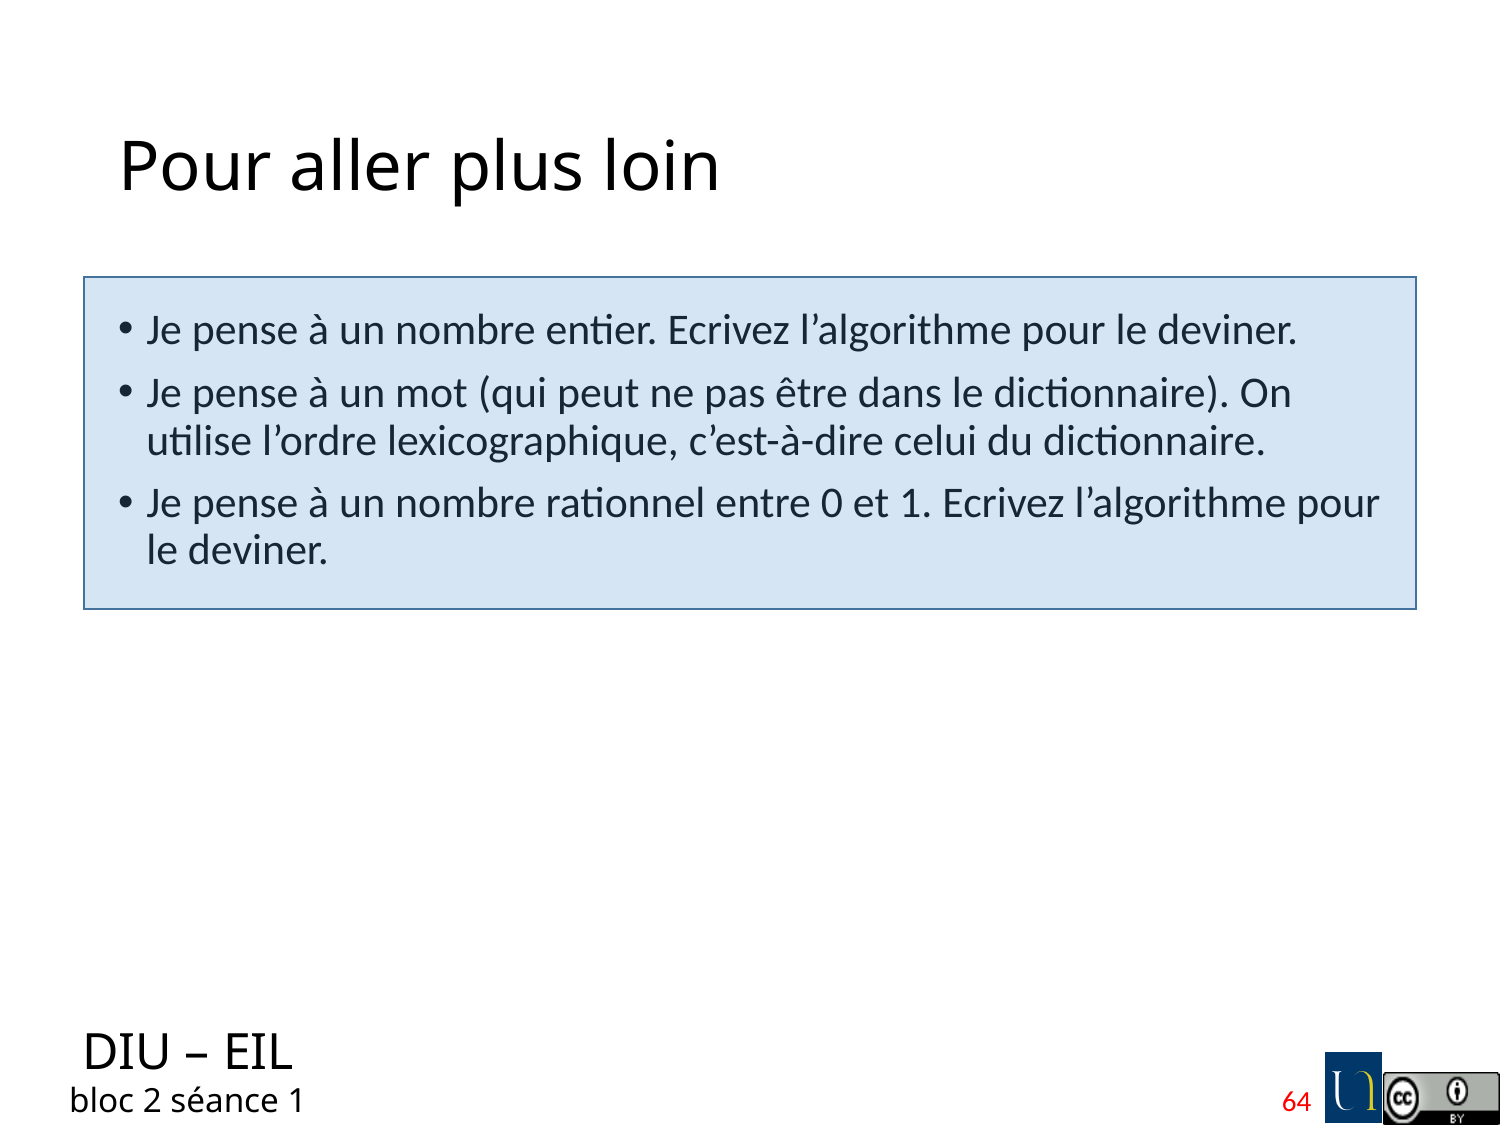

# Pour aller plus loin
Je pense à un nombre entier. Ecrivez l’algorithme pour le deviner.
Je pense à un mot (qui peut ne pas être dans le dictionnaire). On utilise l’ordre lexicographique, c’est-à-dire celui du dictionnaire.
Je pense à un nombre rationnel entre 0 et 1. Ecrivez l’algorithme pour le deviner.